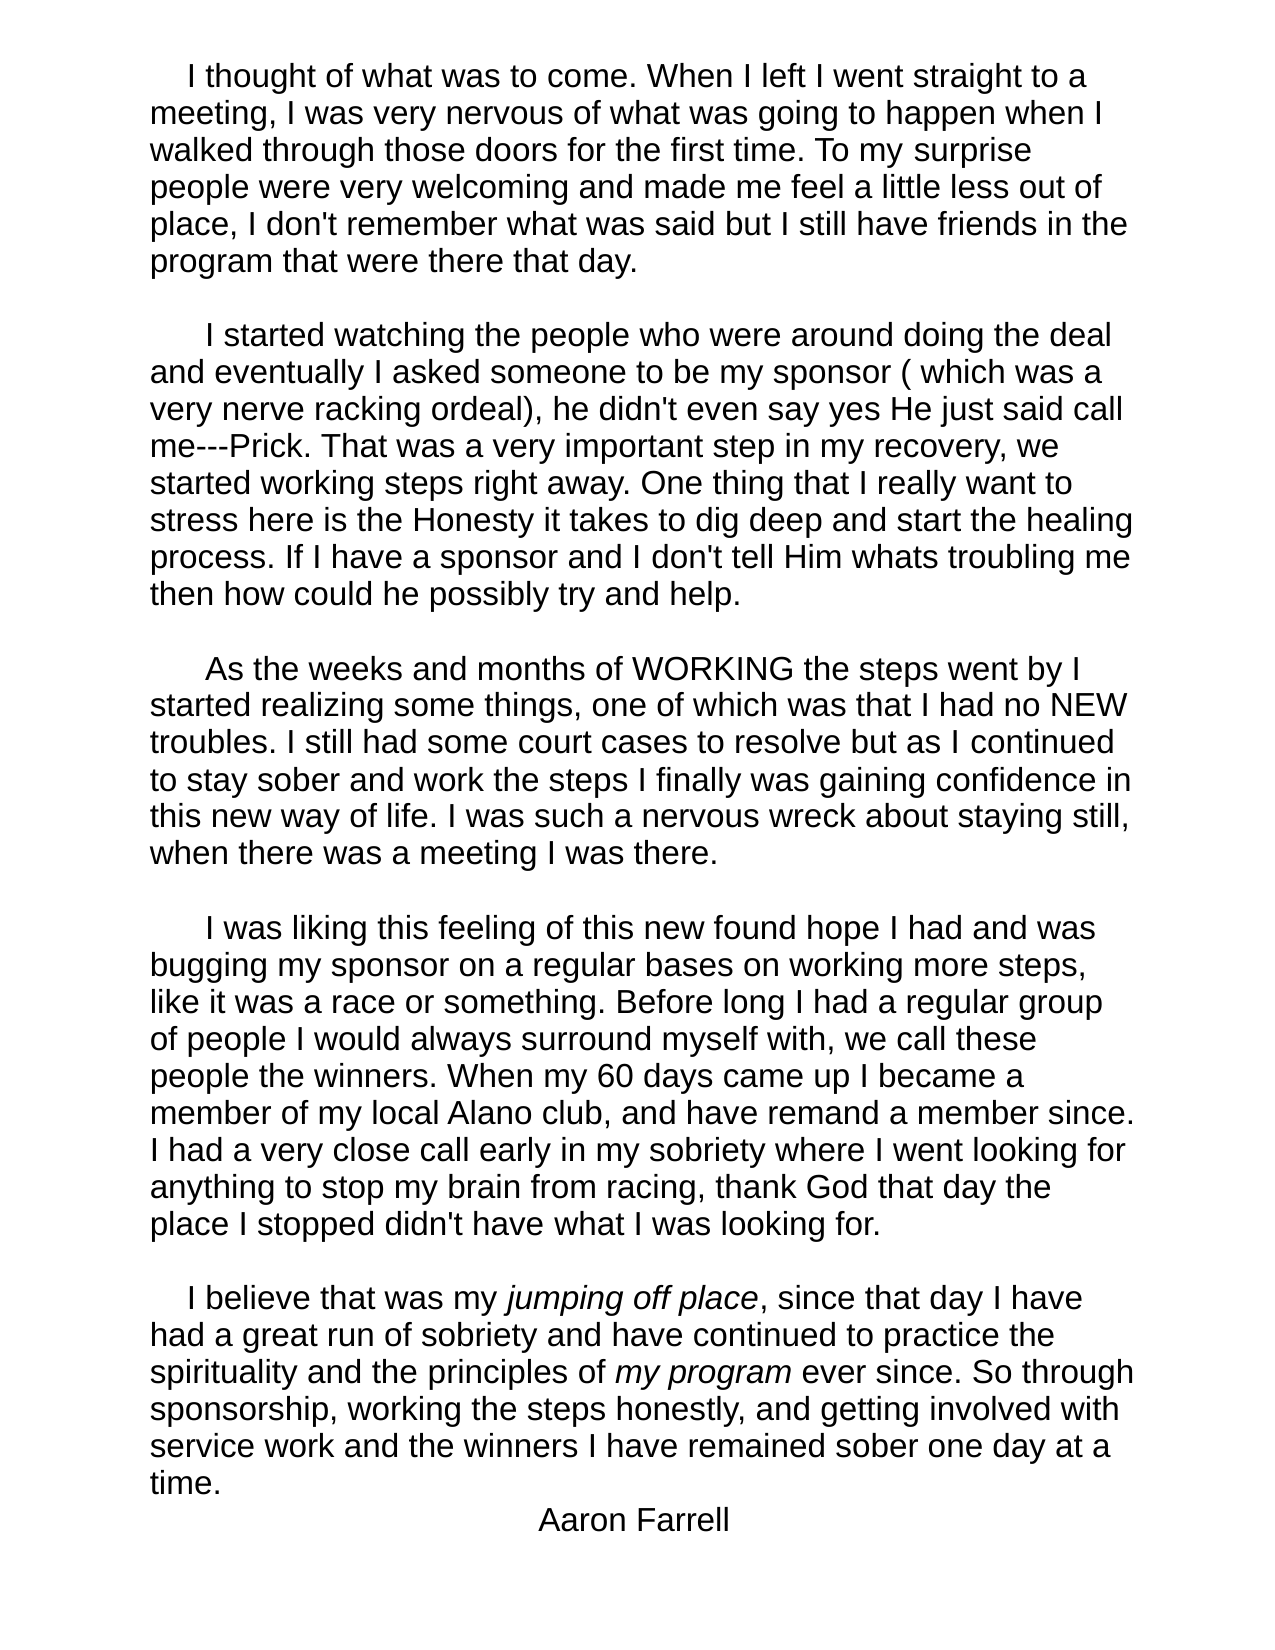

| I thought of what was to come. When I left I went straight to a meeting, I was very nervous of what was going to happen when I walked through those doors for the first time. To my surprise people were very welcoming and made me feel a little less out of place, I don't remember what was said but I still have friends in the program that were there that day. I started watching the people who were around doing the deal and eventually I asked someone to be my sponsor ( which was a very nerve racking ordeal), he didn't even say yes He just said call me---Prick. That was a very important step in my recovery, we started working steps right away. One thing that I really want to stress here is the Honesty it takes to dig deep and start the healing process. If I have a sponsor and I don't tell Him whats troubling me then how could he possibly try and help. As the weeks and months of WORKING the steps went by I started realizing some things, one of which was that I had no NEW troubles. I still had some court cases to resolve but as I continued to stay sober and work the steps I finally was gaining confidence in this new way of life. I was such a nervous wreck about staying still, when there was a meeting I was there. I was liking this feeling of this new found hope I had and was bugging my sponsor on a regular bases on working more steps, like it was a race or something. Before long I had a regular group of people I would always surround myself with, we call these people the winners. When my 60 days came up I became a member of my local Alano club, and have remand a member since. I had a very close call early in my sobriety where I went looking for anything to stop my brain from racing, thank God that day the place I stopped didn't have what I was looking for. I believe that was my jumping off place, since that day I have had a great run of sobriety and have continued to practice the spirituality and the principles of my program ever since. So through sponsorship, working the steps honestly, and getting involved with service work and the winners I have remained sober one day at a time. Aaron Farrell |
| --- |
| |